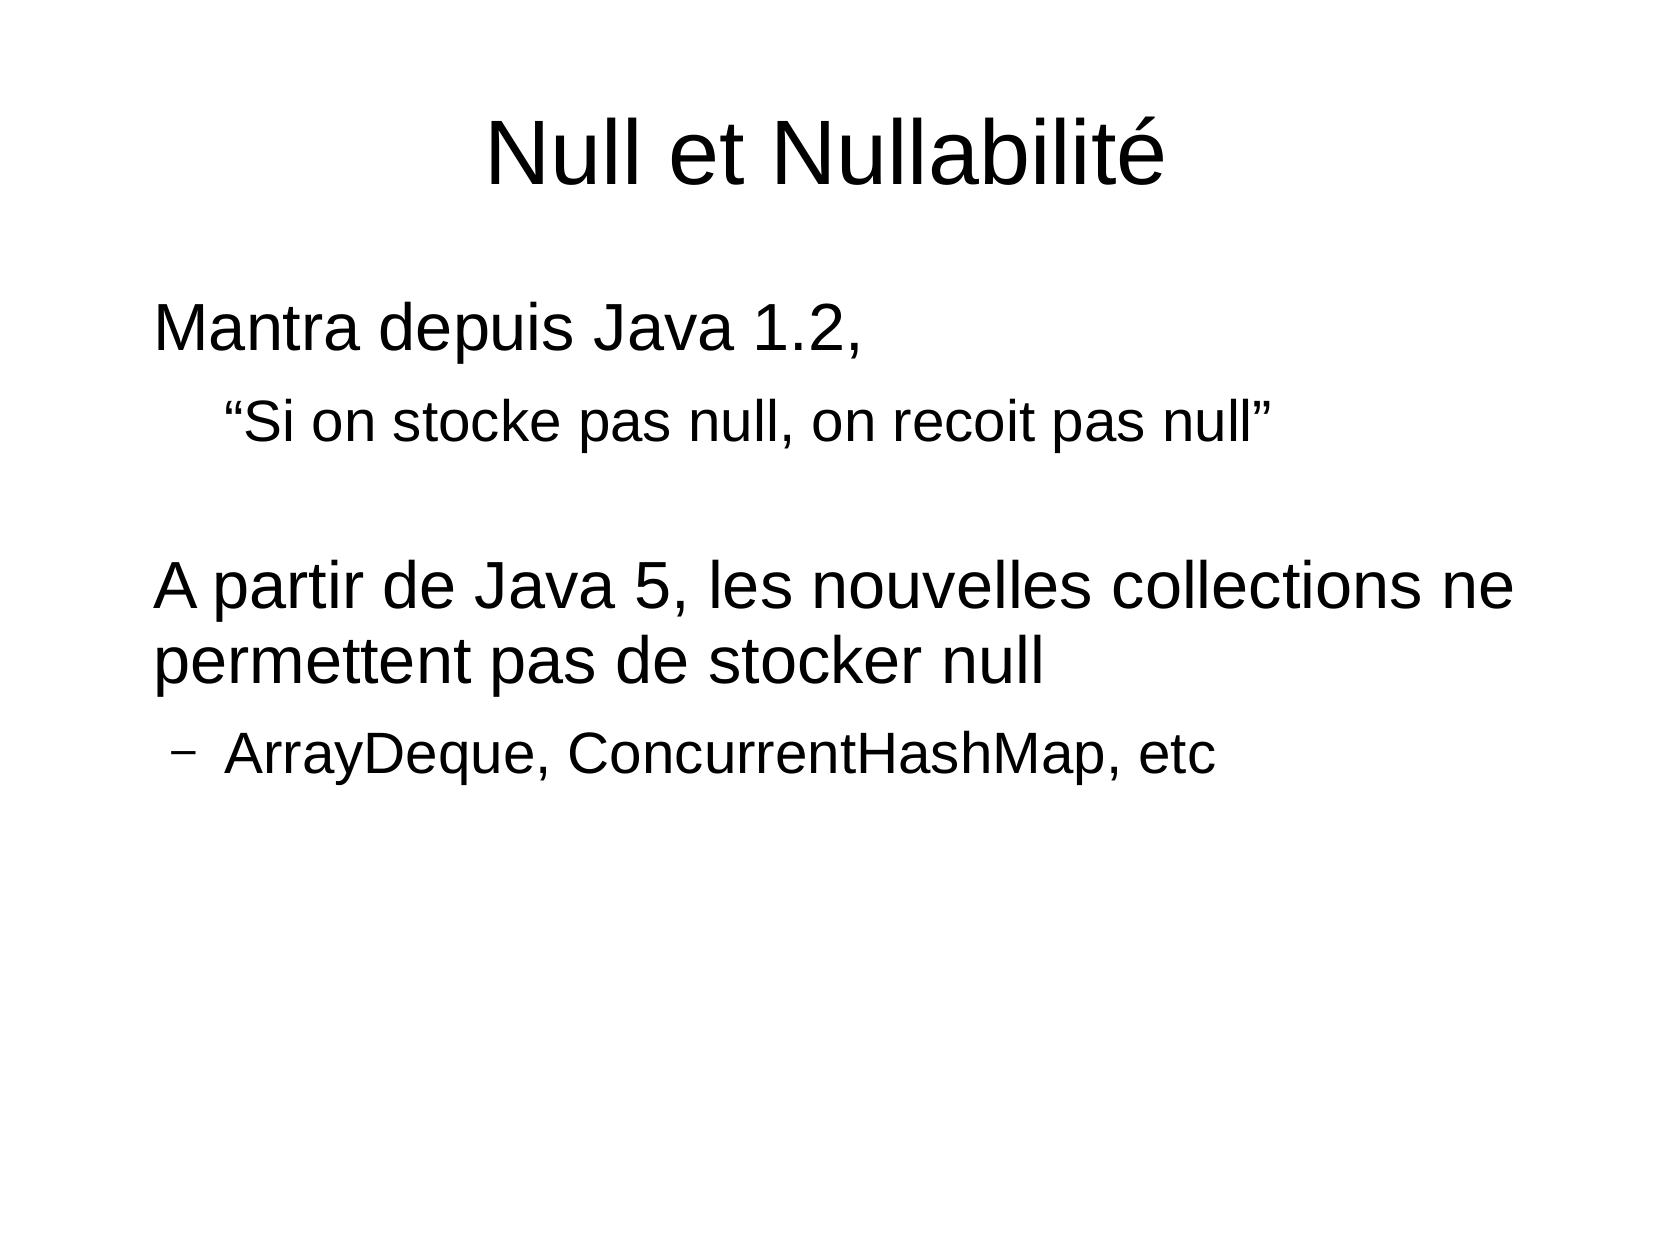

# Null et Nullabilité
Mantra depuis Java 1.2,
“Si on stocke pas null, on recoit pas null”
A partir de Java 5, les nouvelles collections ne permettent pas de stocker null
ArrayDeque, ConcurrentHashMap, etc